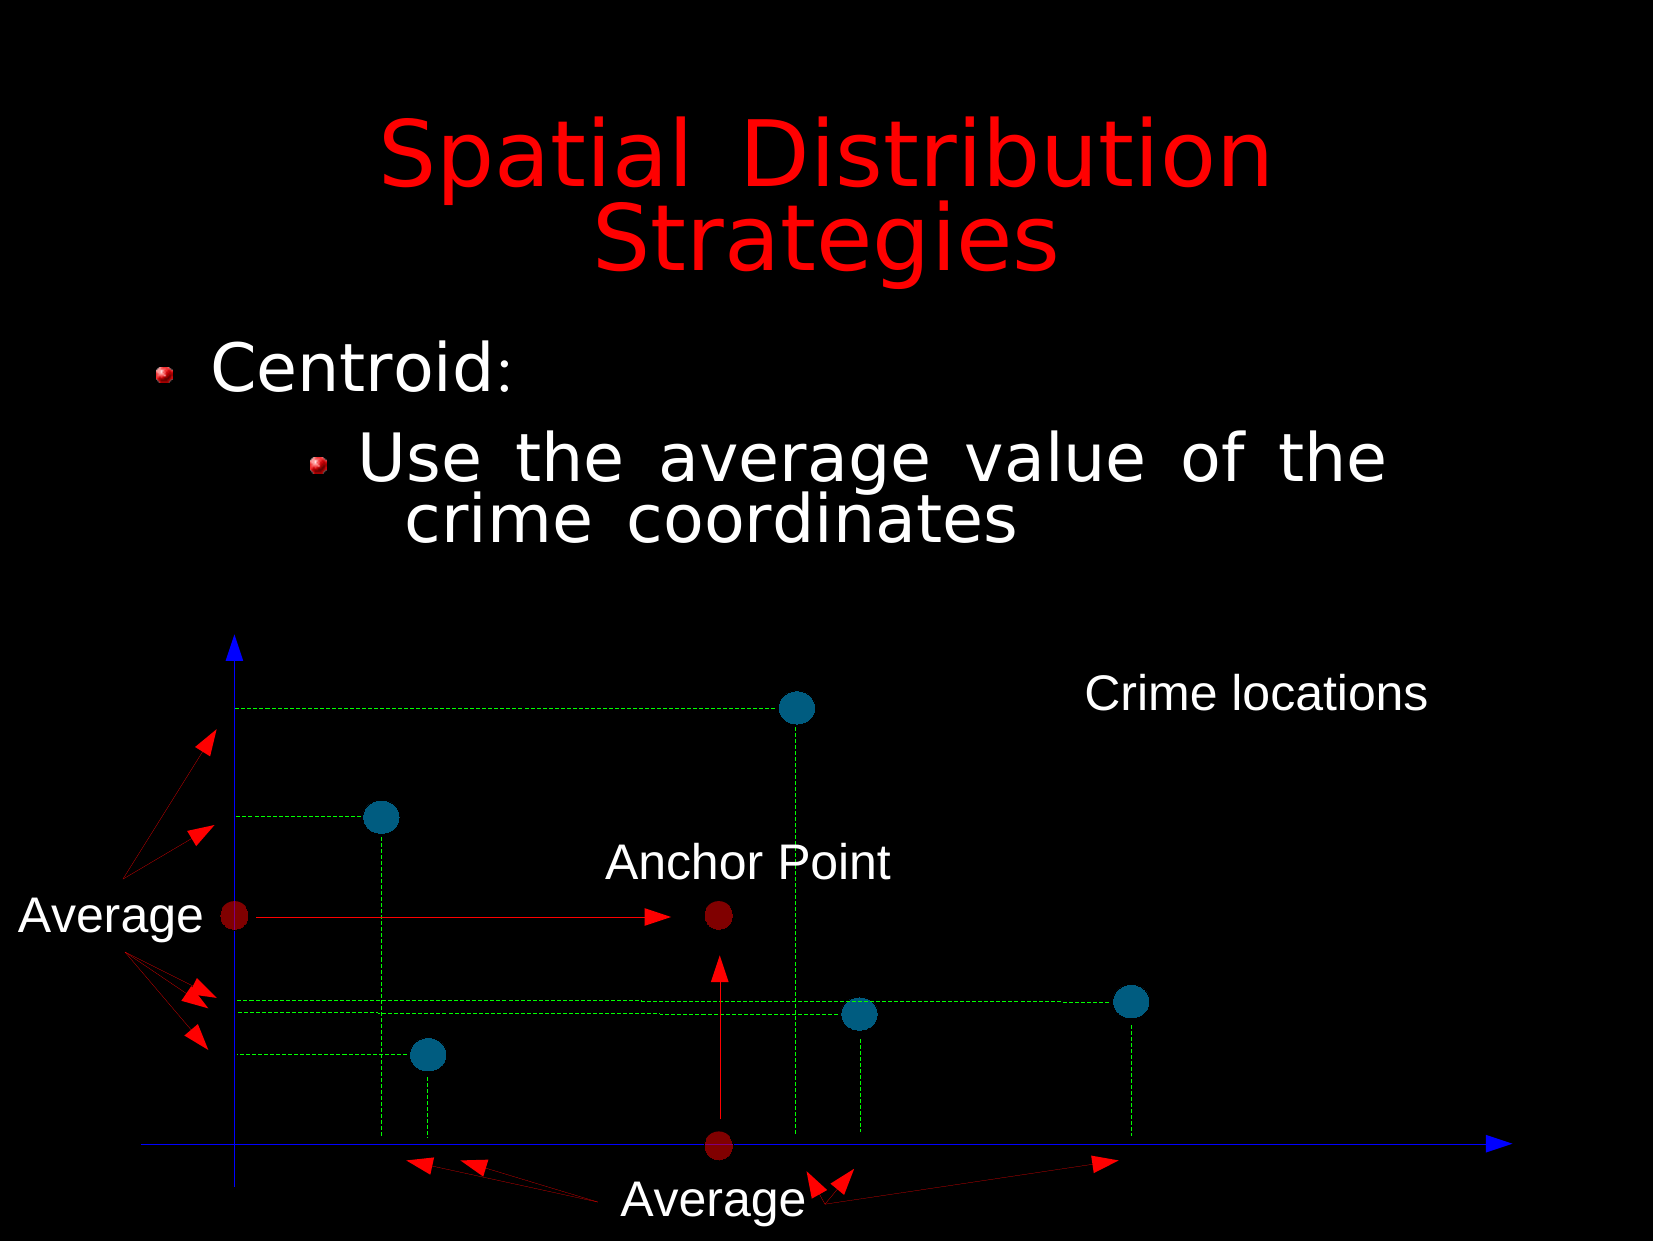

# Spatial Distribution Strategies
Centroid:
Use the average value of the crime coordinates
Crime locations
Average
Average
Anchor Point